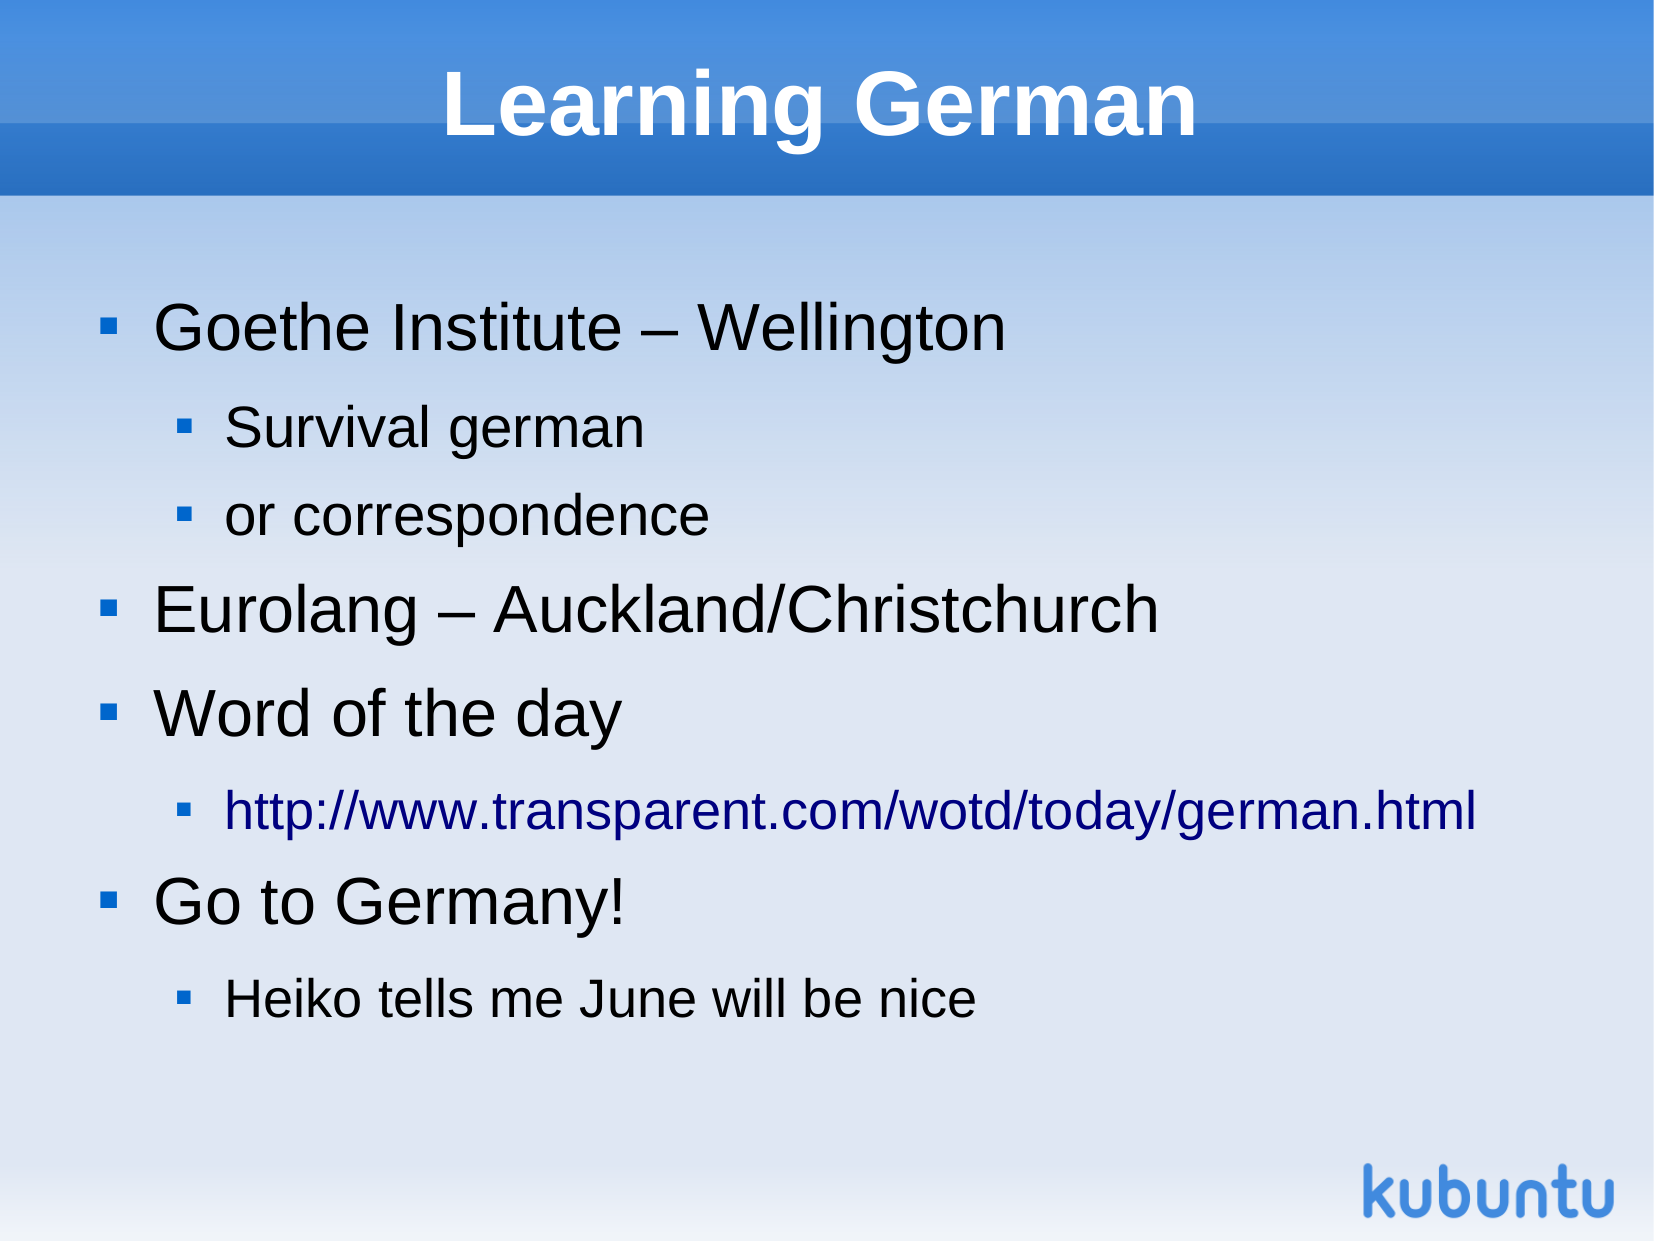

# Learning German
Goethe Institute – Wellington
Survival german
or correspondence
Eurolang – Auckland/Christchurch
Word of the day
http://www.transparent.com/wotd/today/german.html
Go to Germany!
Heiko tells me June will be nice